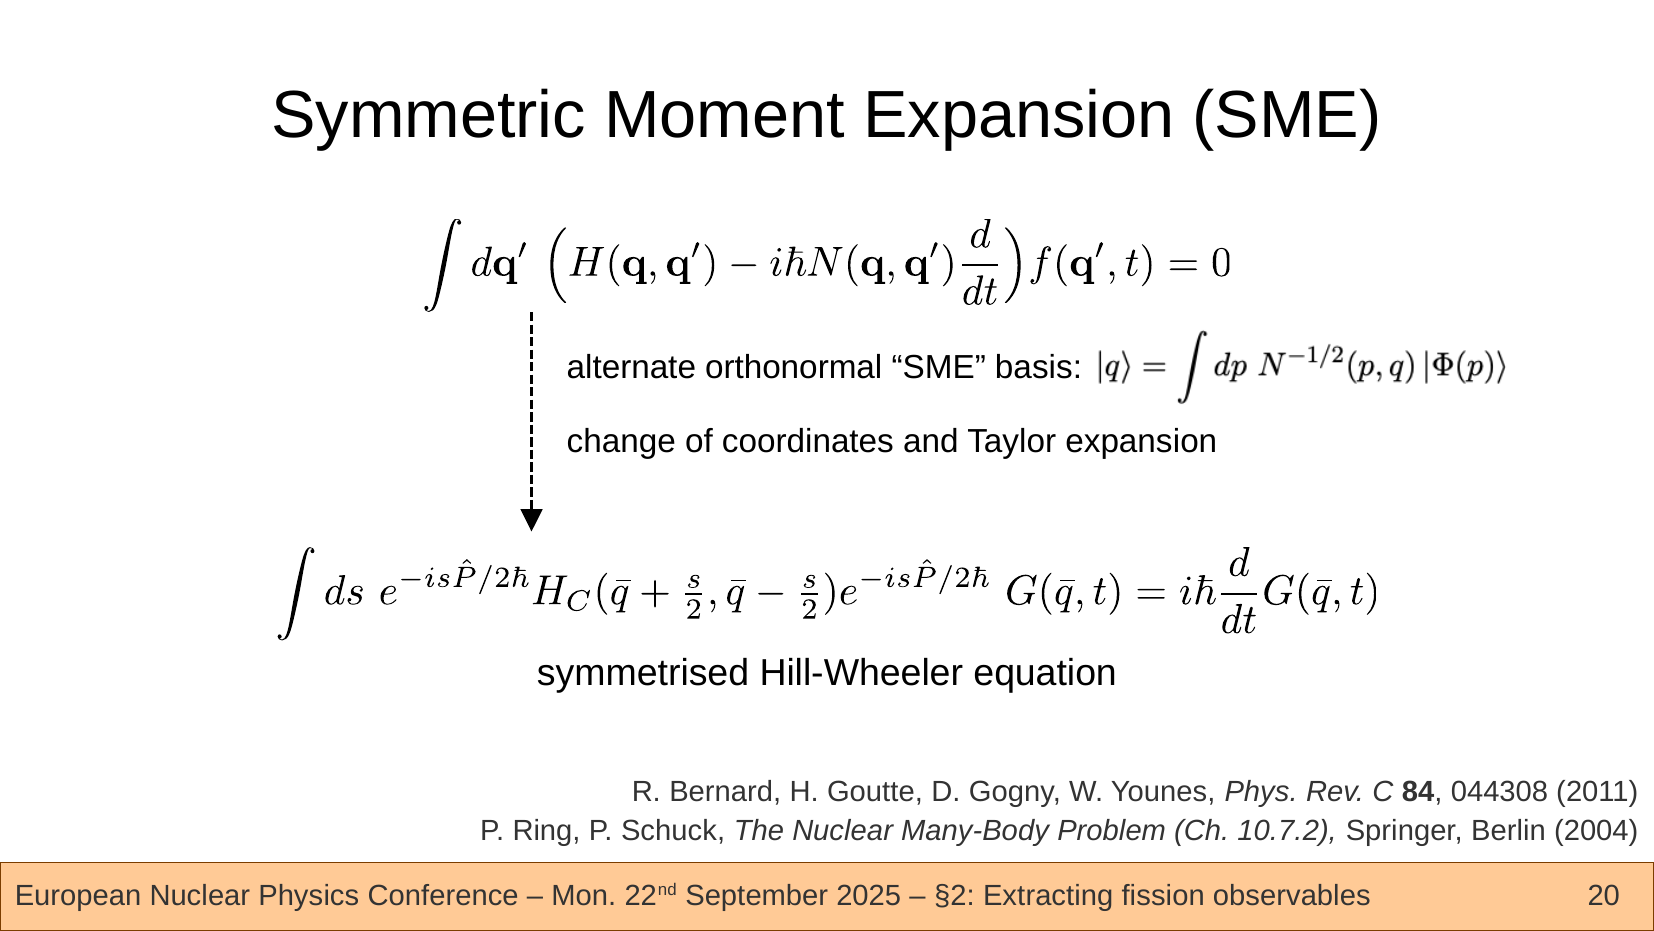

# Symmetric Moment Expansion (SME)
alternate orthonormal “SME” basis:
change of coordinates and Taylor expansion
symmetrised Hill-Wheeler equation
R. Bernard, H. Goutte, D. Gogny, W. Younes, Phys. Rev. C 84, 044308 (2011)
P. Ring, P. Schuck, The Nuclear Many-Body Problem (Ch. 10.7.2), Springer, Berlin (2004)
European Nuclear Physics Conference – Mon. 22nd September 2025 – §2: Extracting fission observables